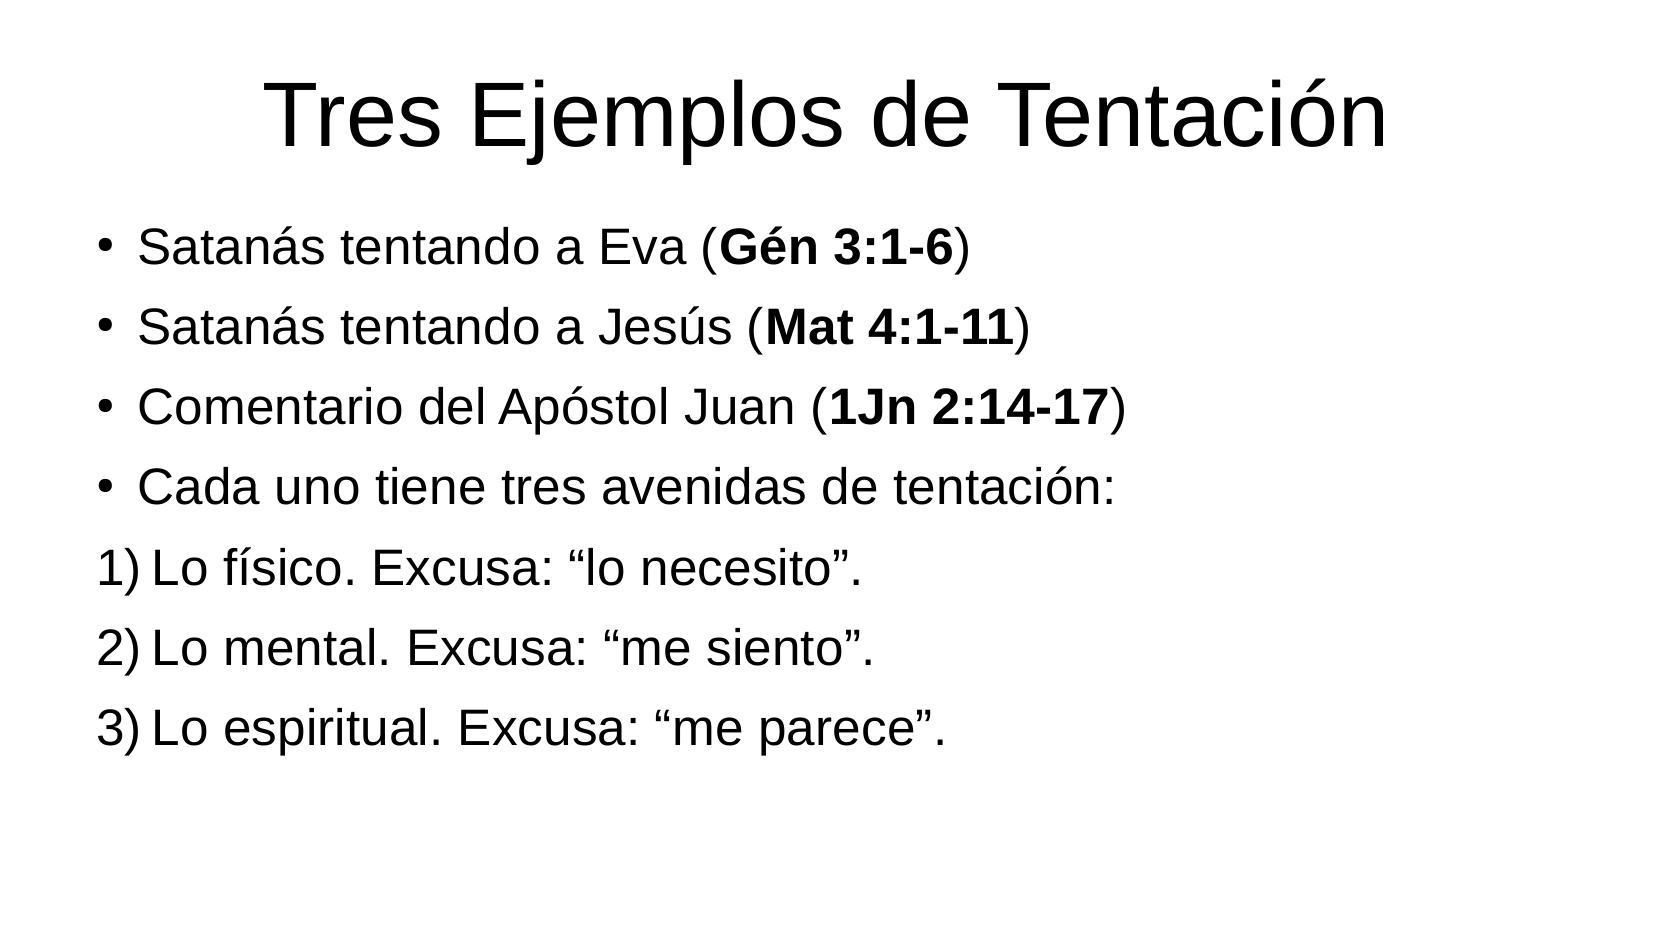

# Tres Ejemplos de Tentación
Satanás tentando a Eva (Gén 3:1-6)
Satanás tentando a Jesús (Mat 4:1-11)
Comentario del Apóstol Juan (1Jn 2:14-17)
Cada uno tiene tres avenidas de tentación:
 Lo físico. Excusa: “lo necesito”.
 Lo mental. Excusa: “me siento”.
 Lo espiritual. Excusa: “me parece”.